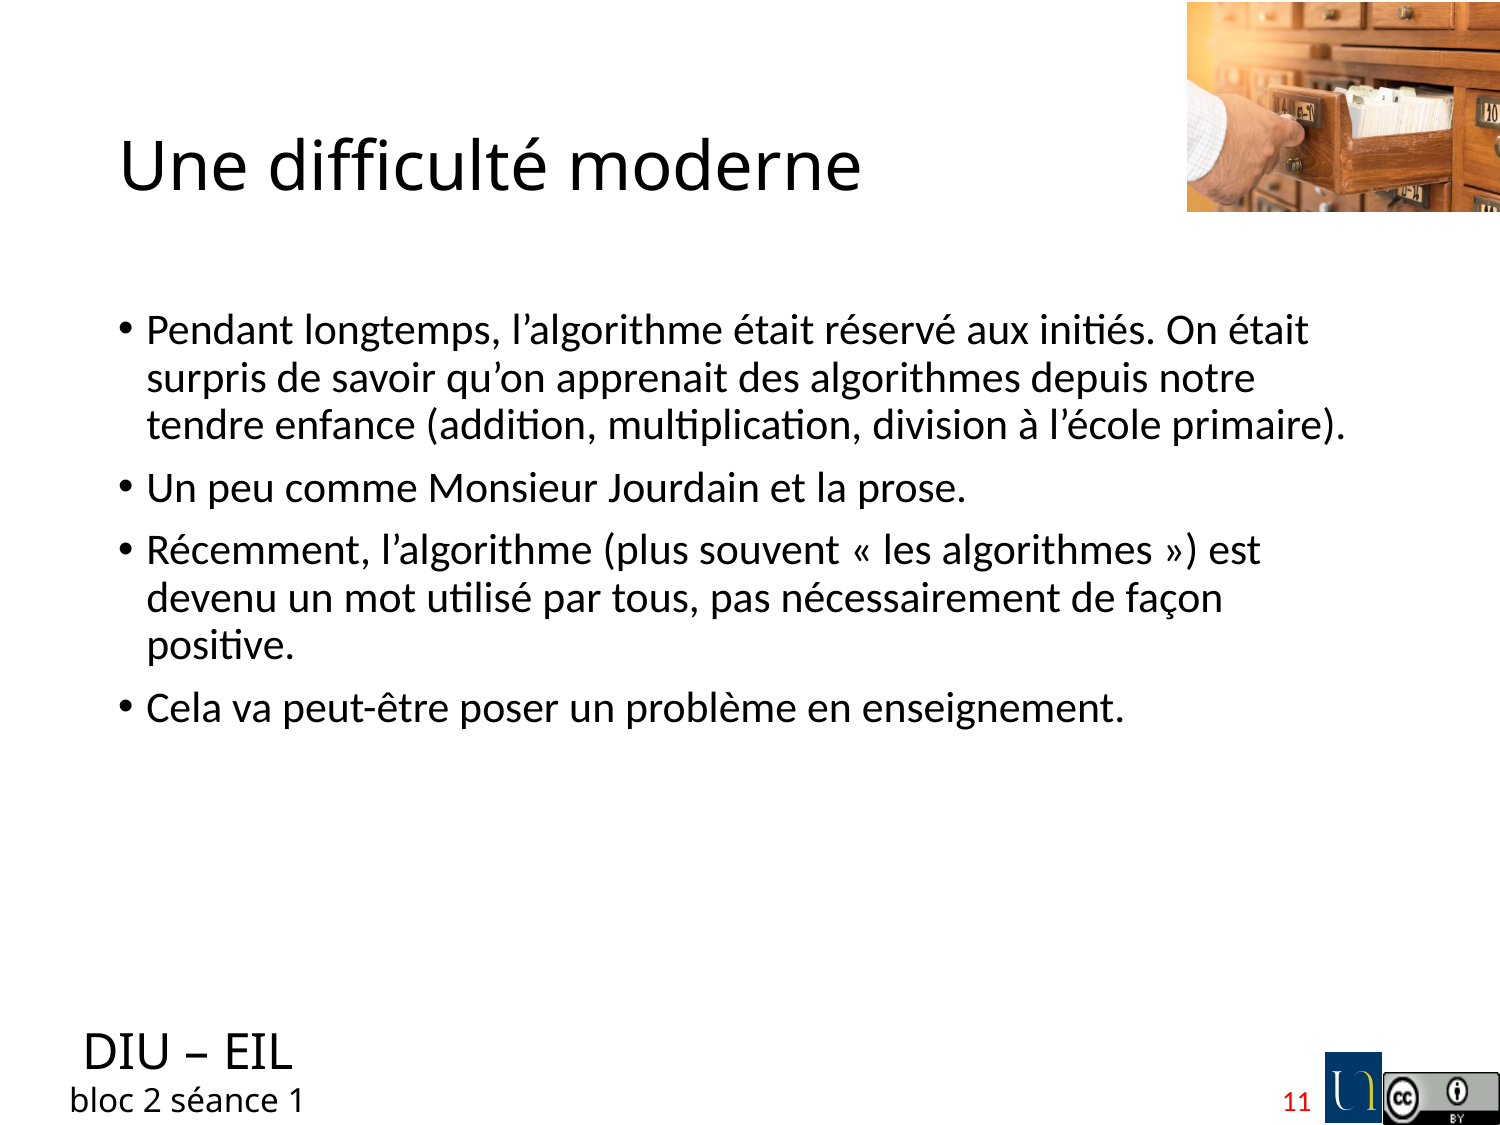

# Une difficulté moderne
Pendant longtemps, l’algorithme était réservé aux initiés. On était surpris de savoir qu’on apprenait des algorithmes depuis notre tendre enfance (addition, multiplication, division à l’école primaire).
Un peu comme Monsieur Jourdain et la prose.
Récemment, l’algorithme (plus souvent « les algorithmes ») est devenu un mot utilisé par tous, pas nécessairement de façon positive.
Cela va peut-être poser un problème en enseignement.